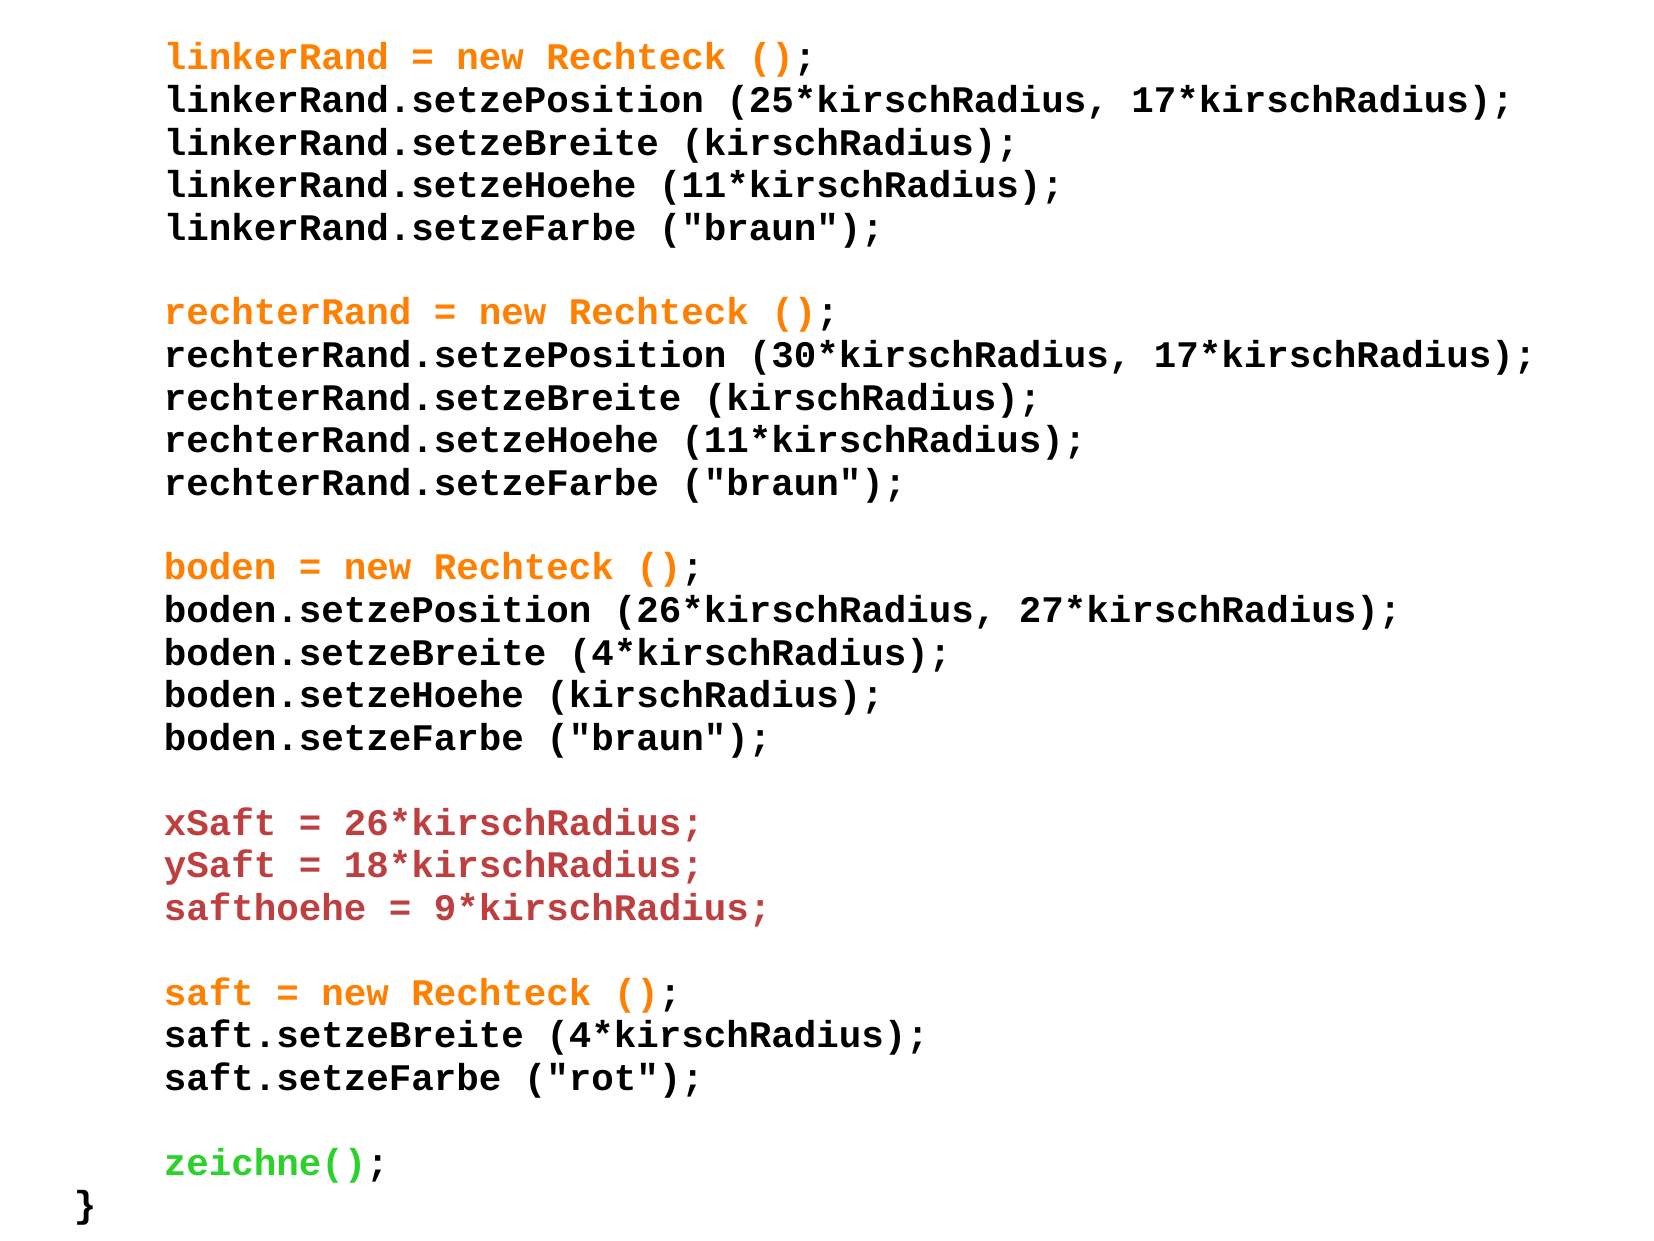

linkerRand = new Rechteck ();
 linkerRand.setzePosition (25*kirschRadius, 17*kirschRadius);
 linkerRand.setzeBreite (kirschRadius);
 linkerRand.setzeHoehe (11*kirschRadius);
 linkerRand.setzeFarbe ("braun");
 rechterRand = new Rechteck ();
 rechterRand.setzePosition (30*kirschRadius, 17*kirschRadius);
 rechterRand.setzeBreite (kirschRadius);
 rechterRand.setzeHoehe (11*kirschRadius);
 rechterRand.setzeFarbe ("braun");
 boden = new Rechteck ();
 boden.setzePosition (26*kirschRadius, 27*kirschRadius);
 boden.setzeBreite (4*kirschRadius);
 boden.setzeHoehe (kirschRadius);
 boden.setzeFarbe ("braun");
 xSaft = 26*kirschRadius;
 ySaft = 18*kirschRadius;
 safthoehe = 9*kirschRadius;
 saft = new Rechteck ();
 saft.setzeBreite (4*kirschRadius);
 saft.setzeFarbe ("rot");
 zeichne();
}